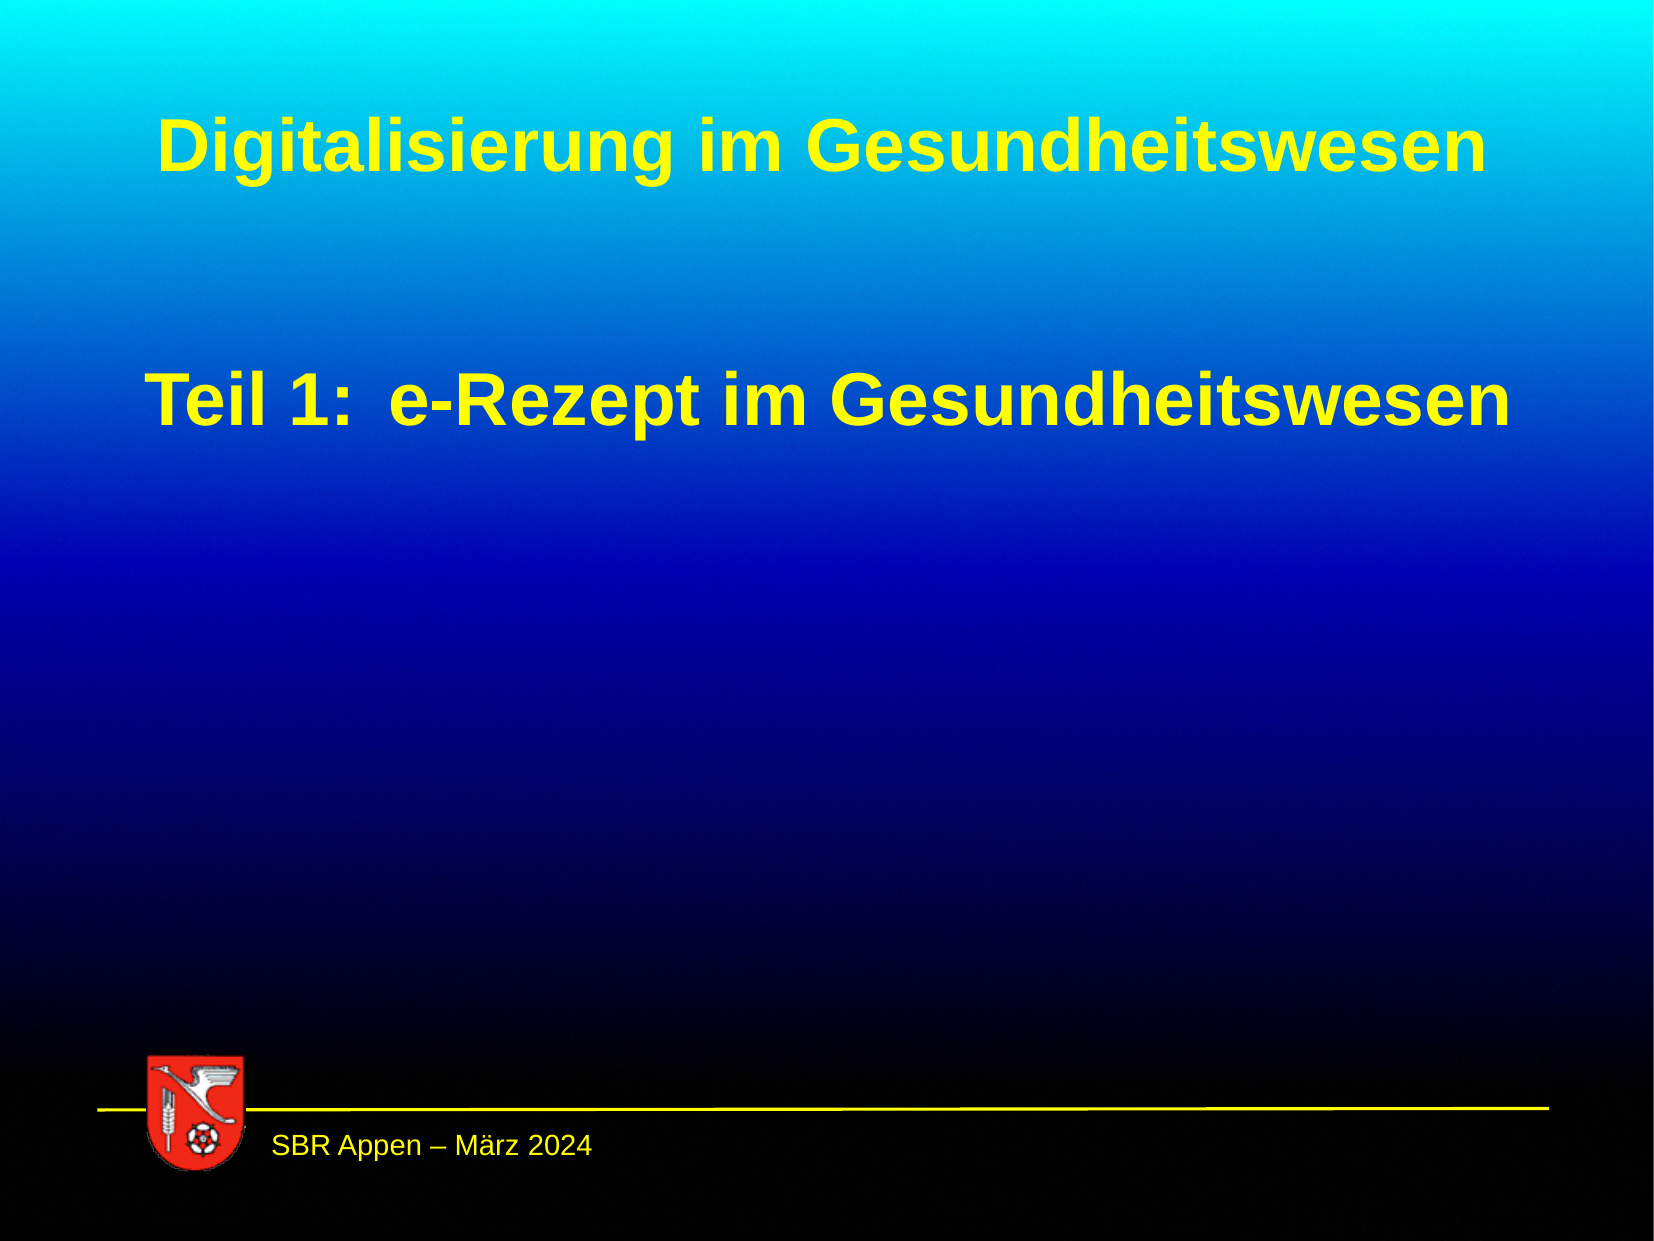

Digitalisierung im Gesundheitswesen
Teil 1: e-Rezept im Gesundheitswesen
SBR Appen – März 2024